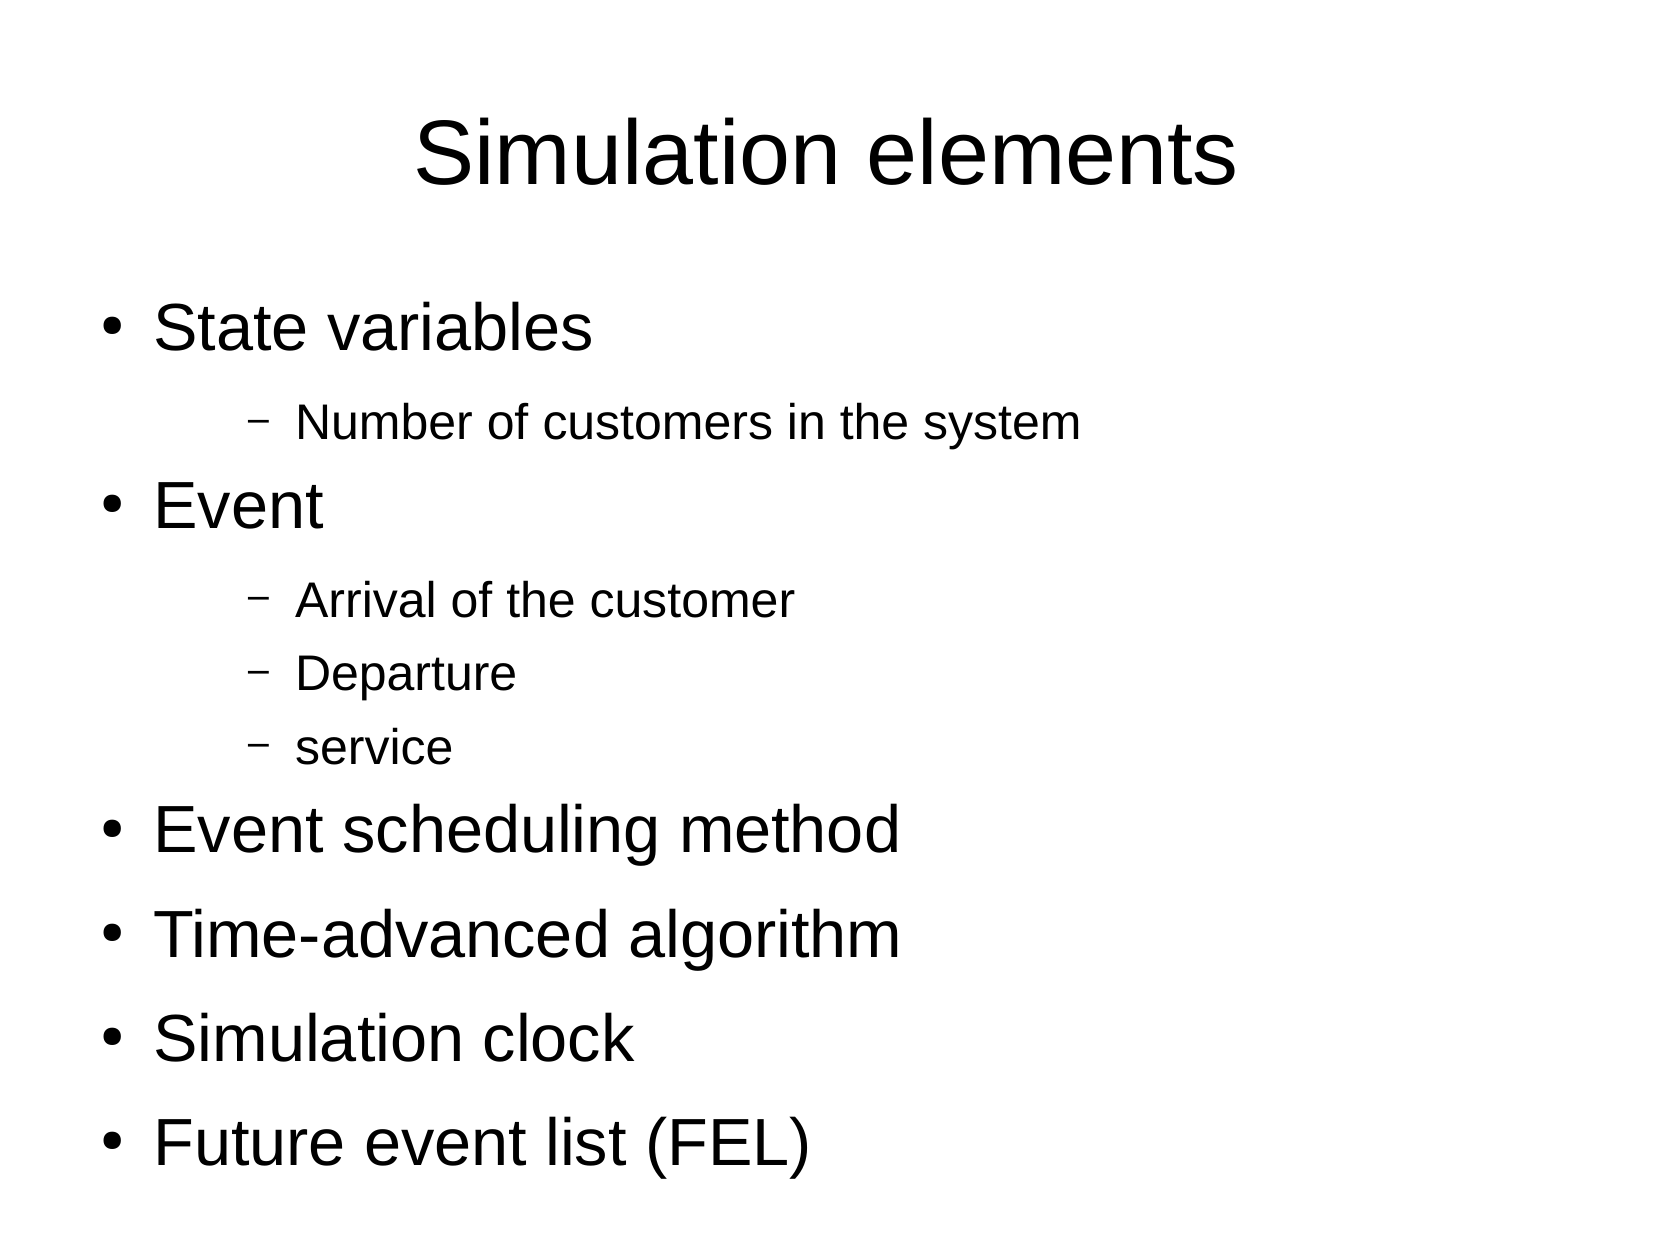

# Simulation elements
State variables
Number of customers in the system
Event
Arrival of the customer
Departure
service
Event scheduling method
Time-advanced algorithm
Simulation clock
Future event list (FEL)